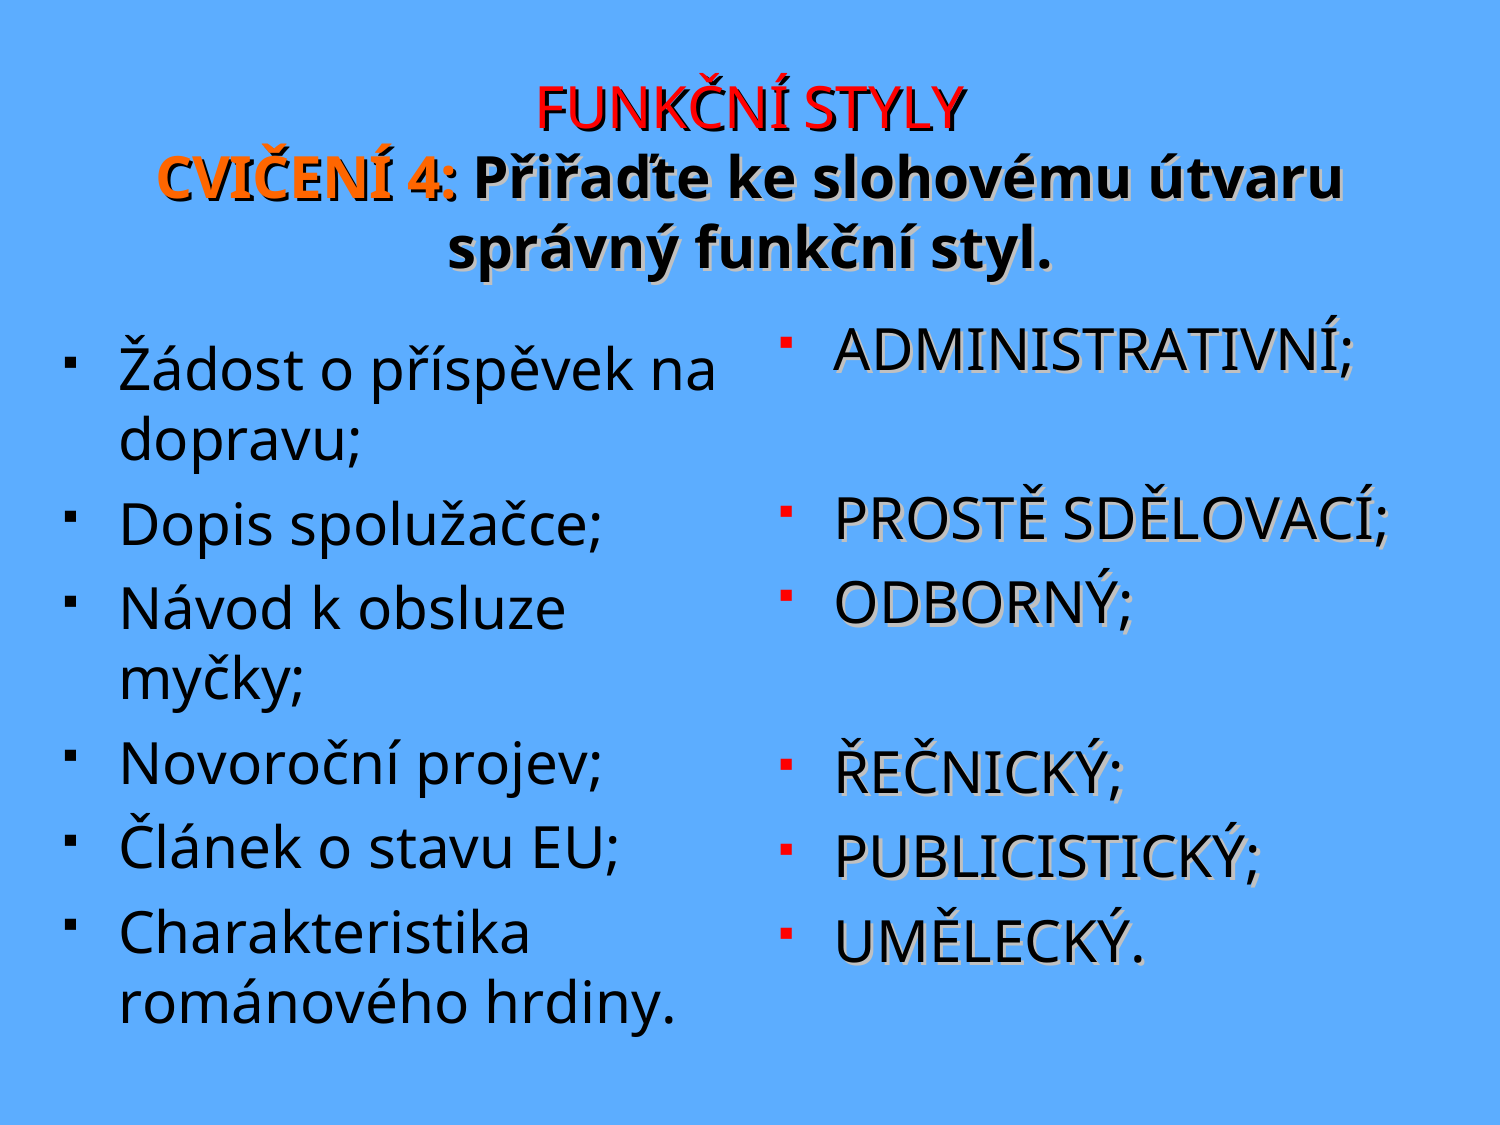

# FUNKČNÍ STYLY CVIČENÍ 4: Přiřaďte ke slohovému útvaru správný funkční styl.
ADMINISTRATIVNÍ;
PROSTĚ SDĚLOVACÍ;
ODBORNÝ;
ŘEČNICKÝ;
PUBLICISTICKÝ;
UMĚLECKÝ.
Žádost o příspěvek na dopravu;
Dopis spolužačce;
Návod k obsluze myčky;
Novoroční projev;
Článek o stavu EU;
Charakteristika románového hrdiny.